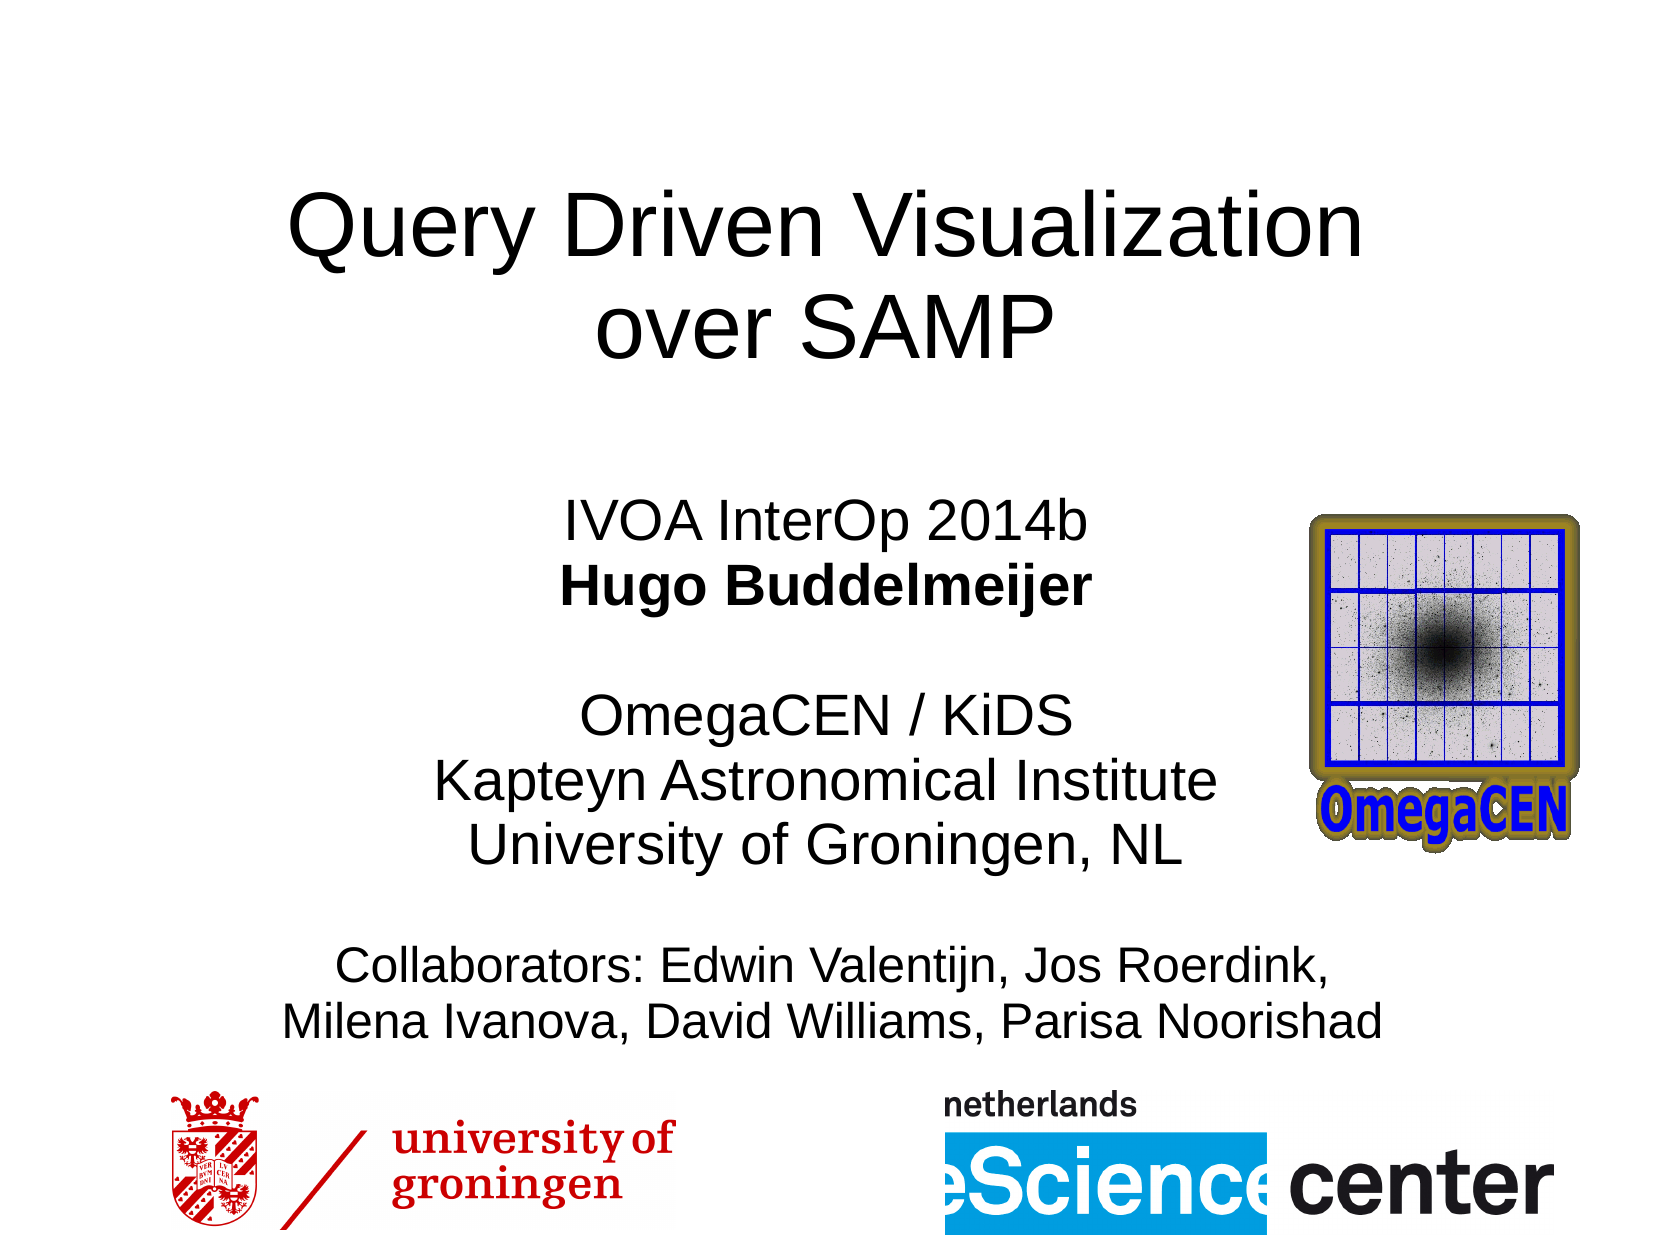

# Query Driven Visualization over SAMP
IVOA InterOp 2014b
Hugo Buddelmeijer
OmegaCEN / KiDS
Kapteyn Astronomical Institute
University of Groningen, NL
Collaborators: Edwin Valentijn, Jos Roerdink, Milena Ivanova, David Williams, Parisa Noorishad